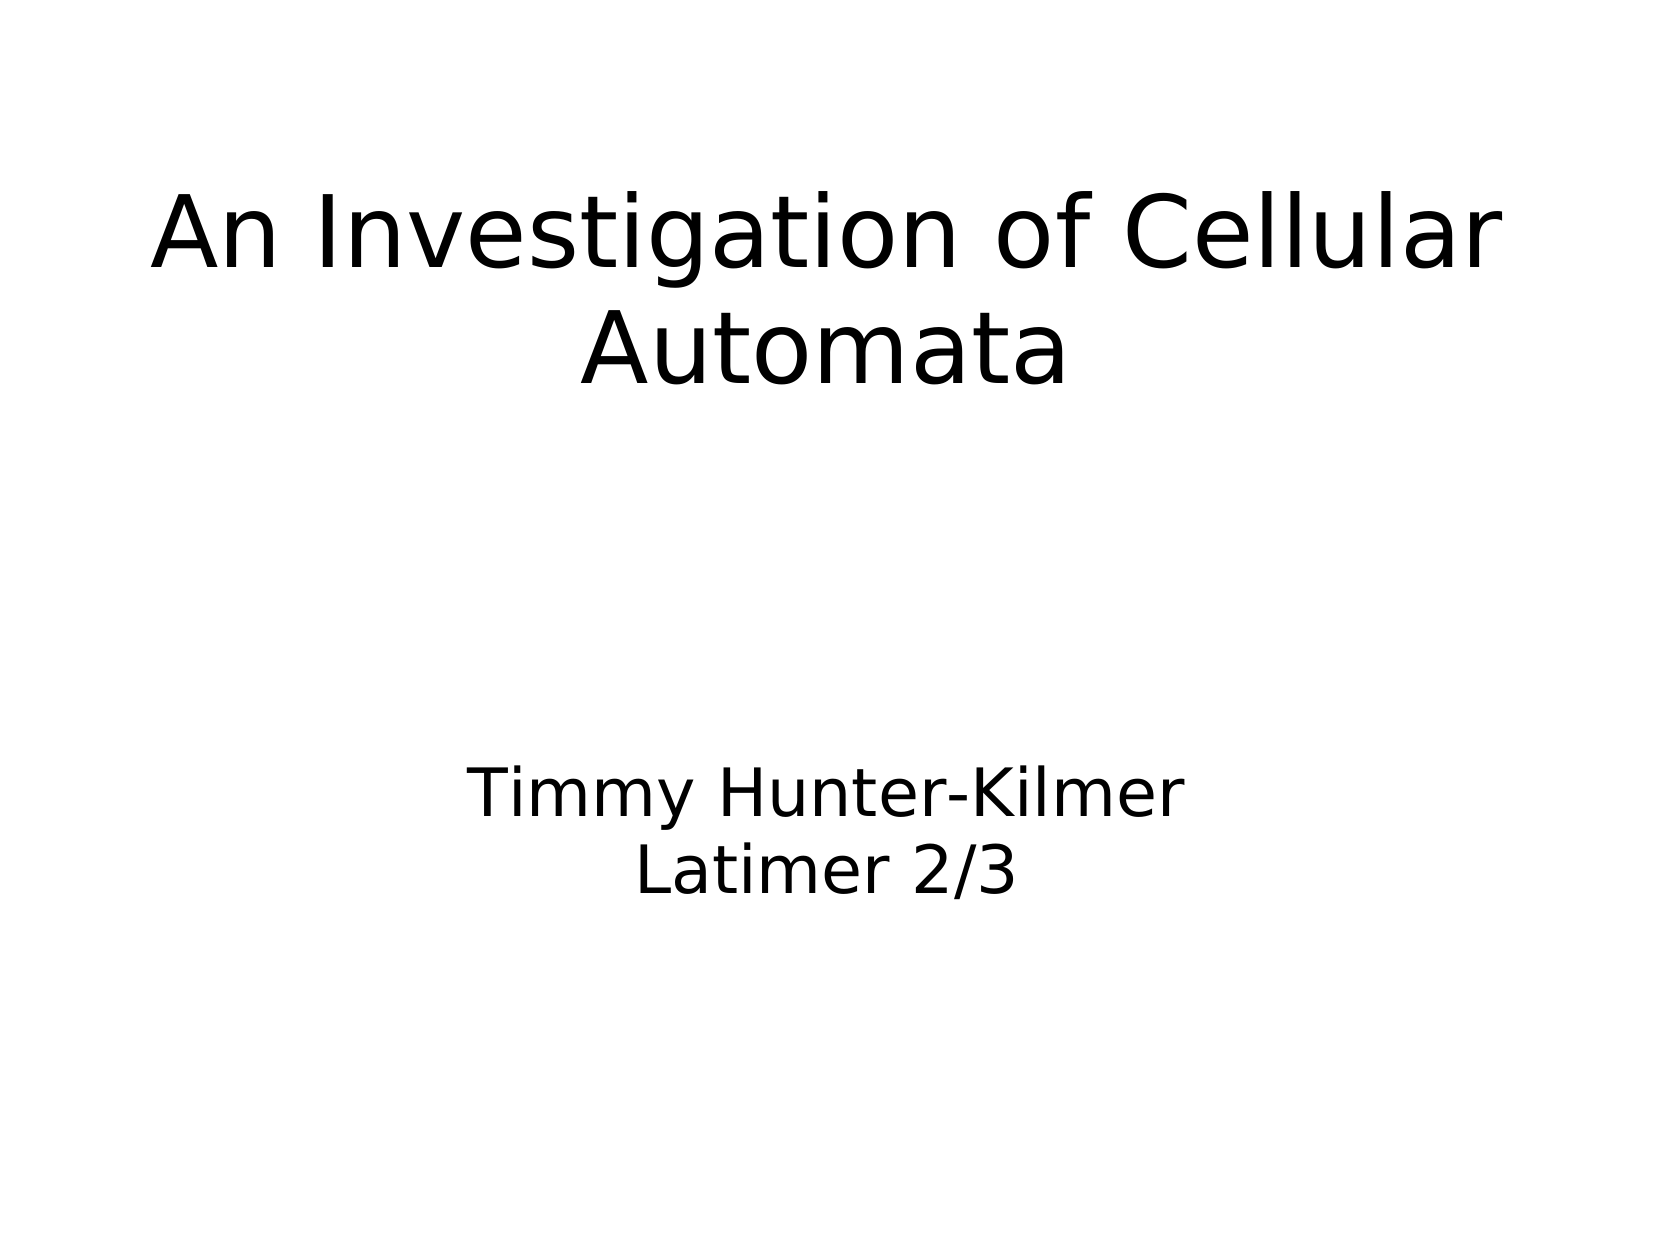

# An Investigation of Cellular Automata
Timmy Hunter-Kilmer
Latimer 2/3